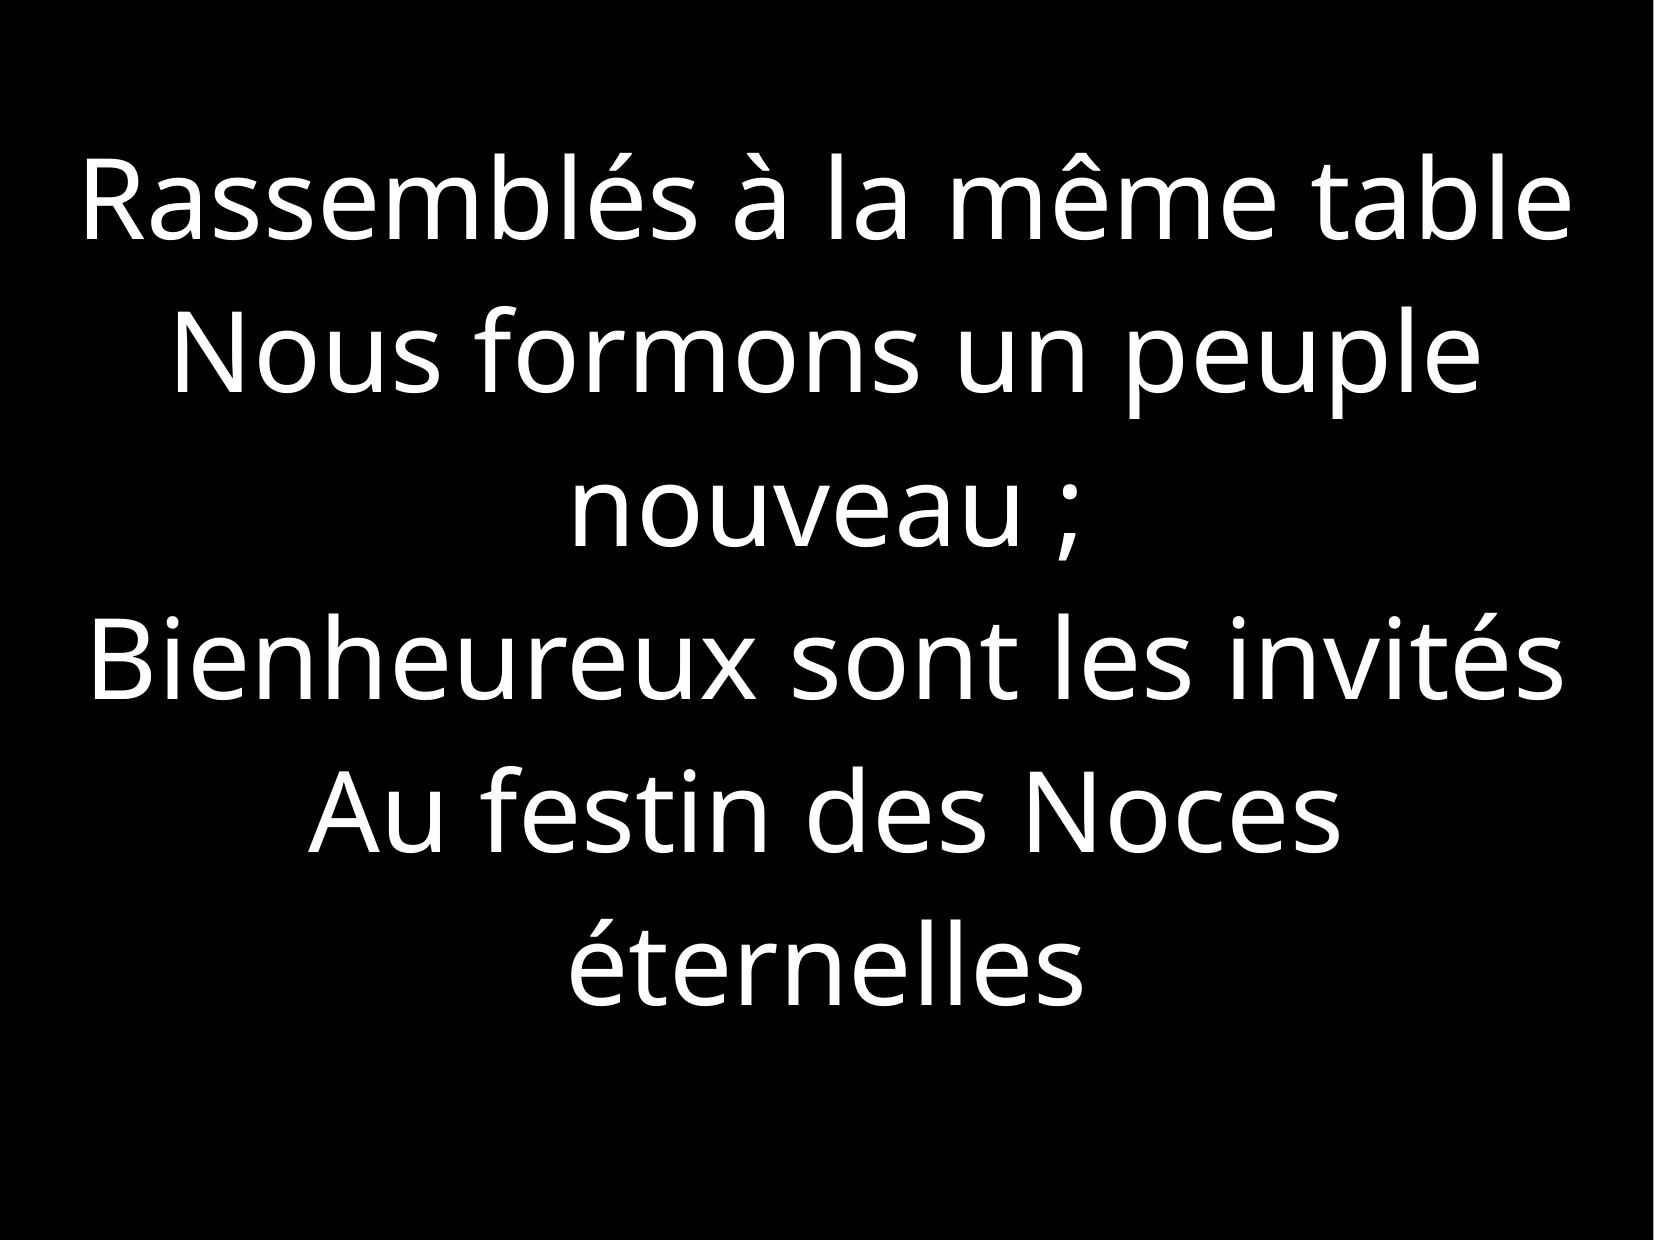

# Rassemblés à la même table
Nous formons un peuple nouveau ;
Bienheureux sont les invités
Au festin des Noces éternelles